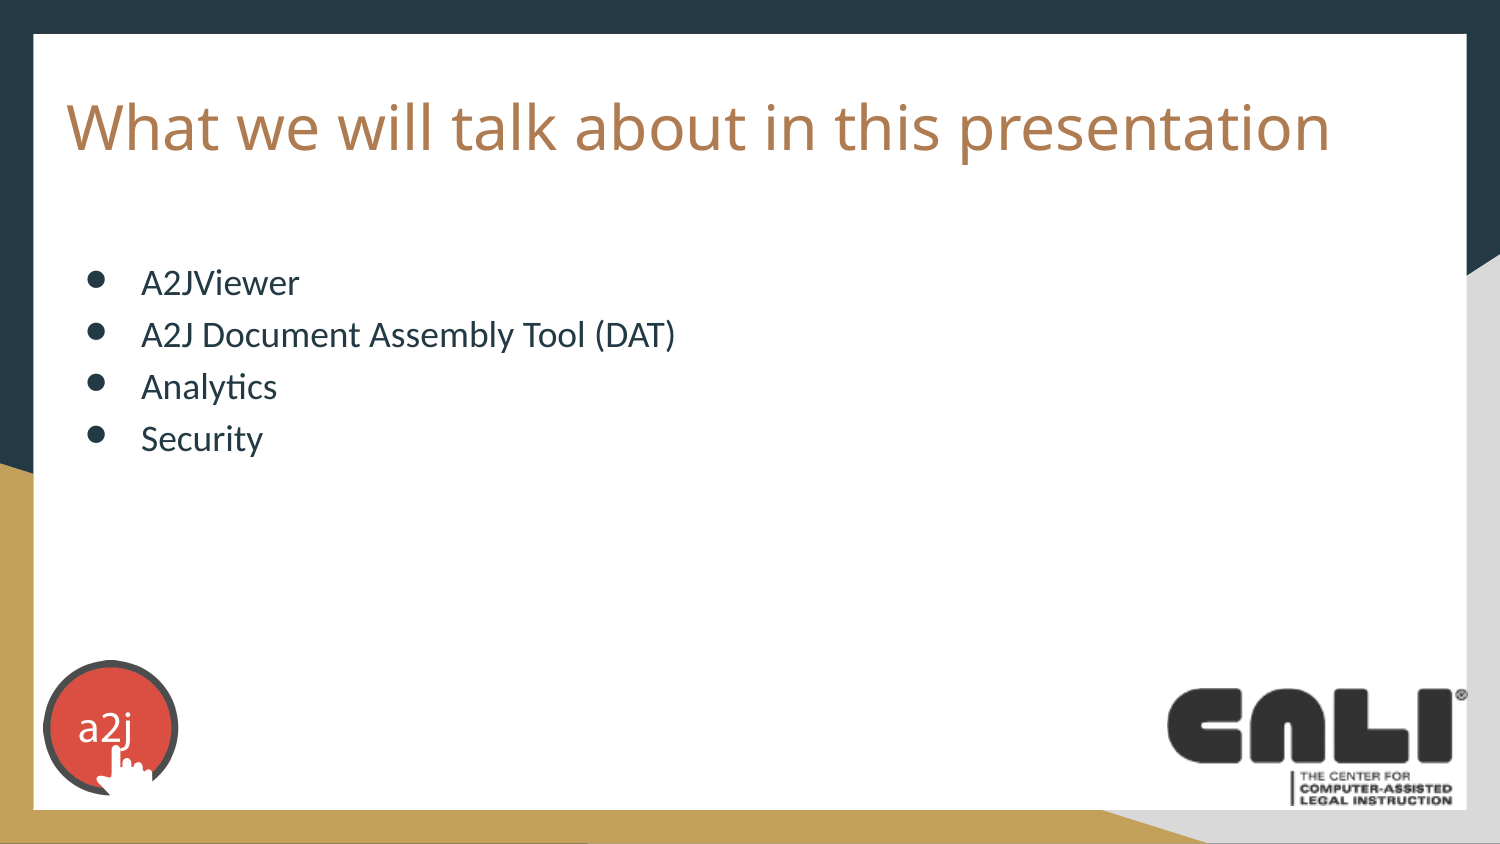

# What we will talk about in this presentation
A2JViewer
A2J Document Assembly Tool (DAT)
Analytics
Security